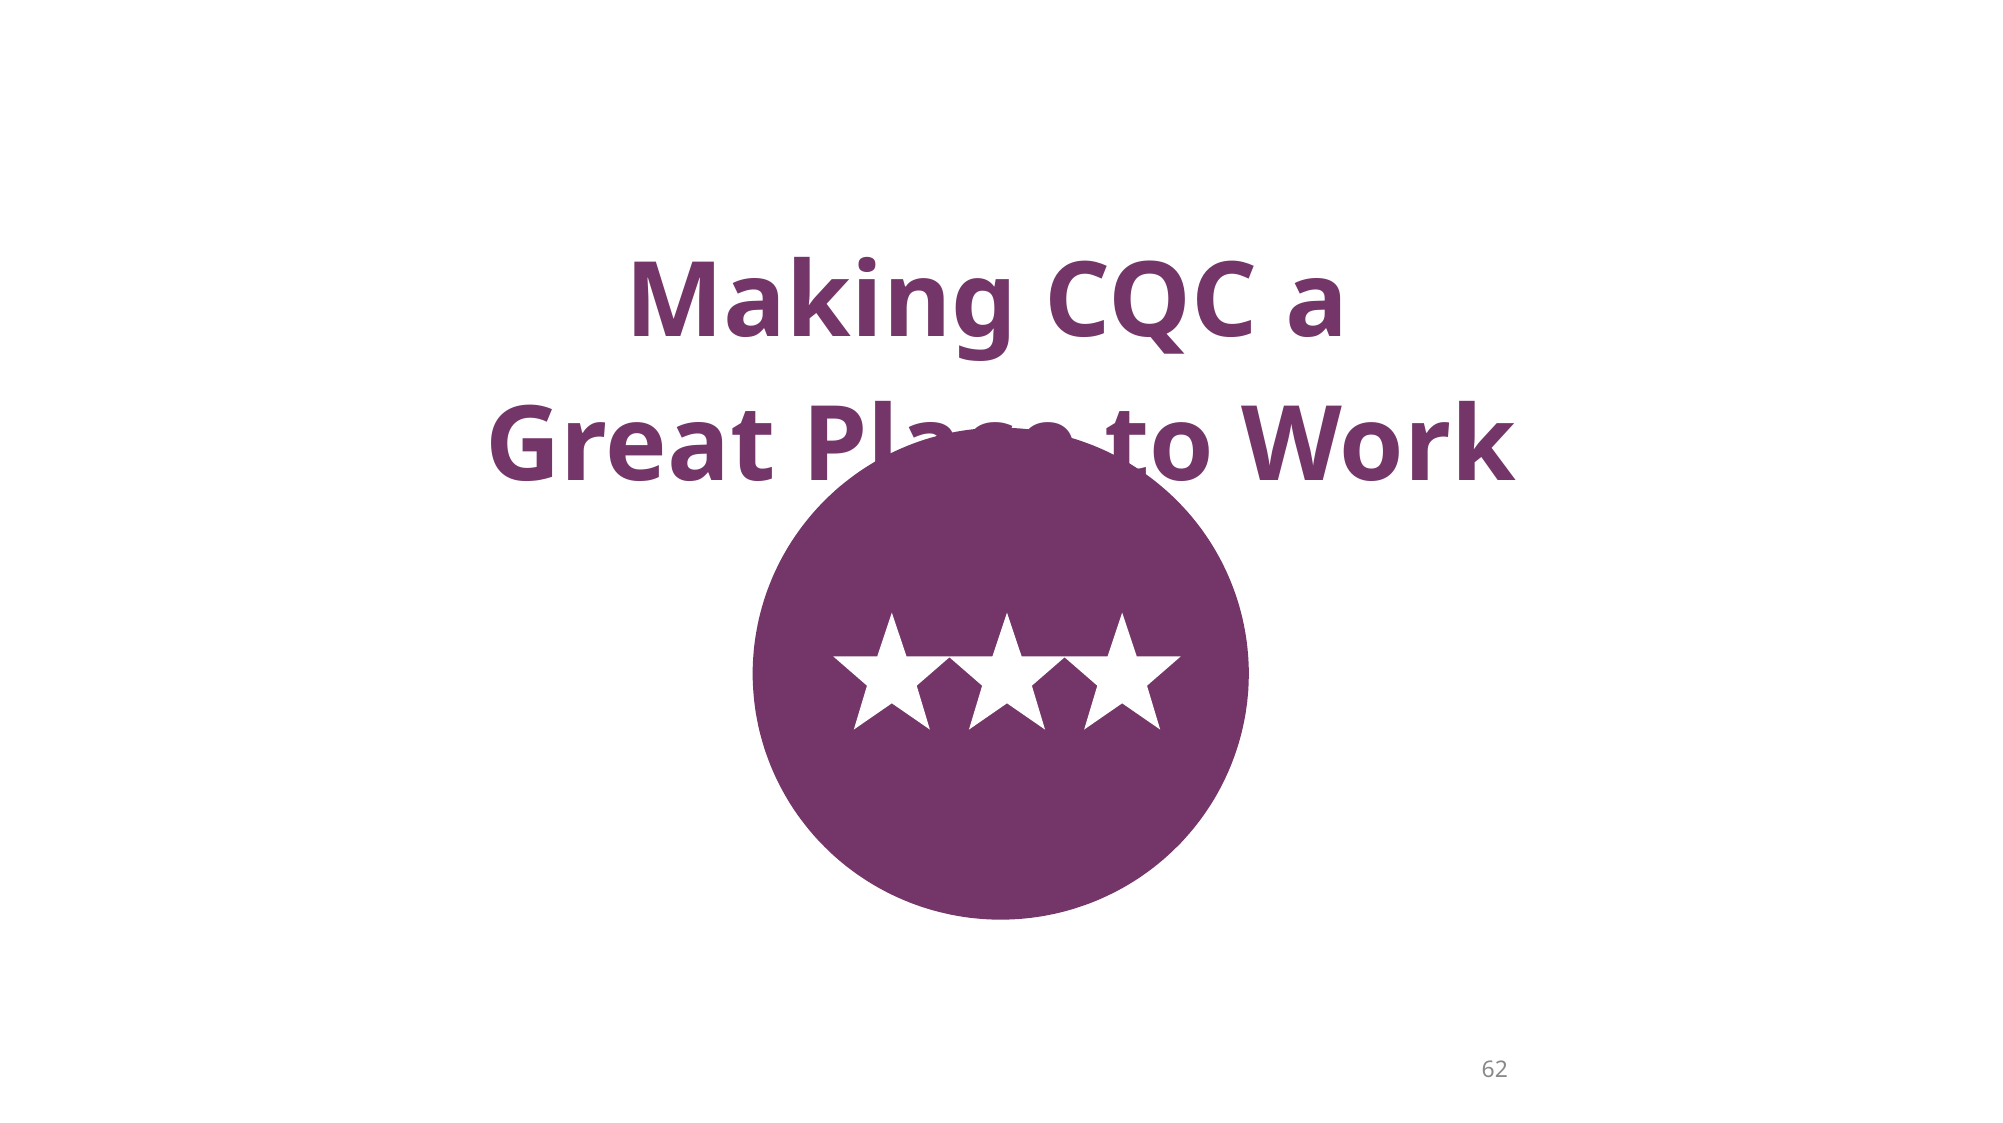

# Making CQC a Great Place to Work